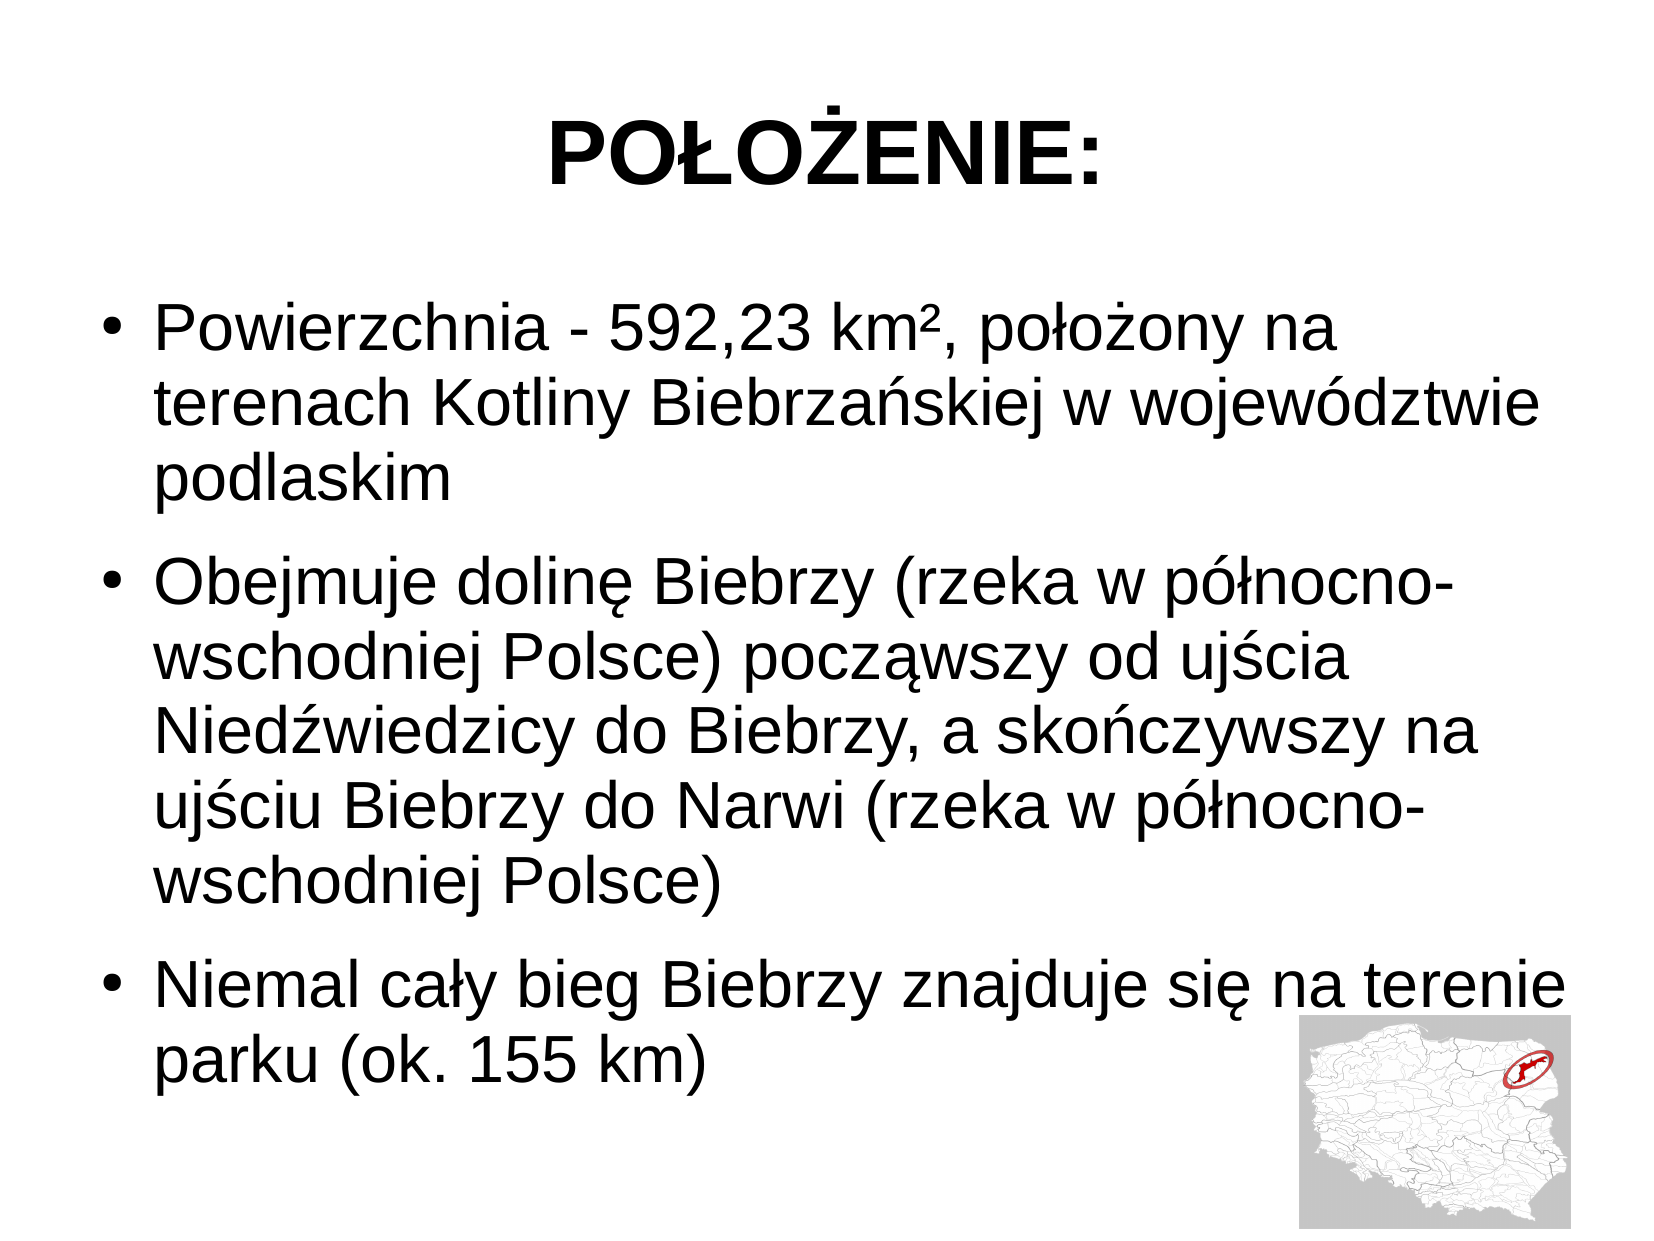

# POŁOŻENIE:
Powierzchnia - 592,23 km², położony na terenach Kotliny Biebrzańskiej w województwie podlaskim
Obejmuje dolinę Biebrzy (rzeka w północno-wschodniej Polsce) począwszy od ujścia Niedźwiedzicy do Biebrzy, a skończywszy na ujściu Biebrzy do Narwi (rzeka w północno-wschodniej Polsce)
Niemal cały bieg Biebrzy znajduje się na terenie parku (ok. 155 km)